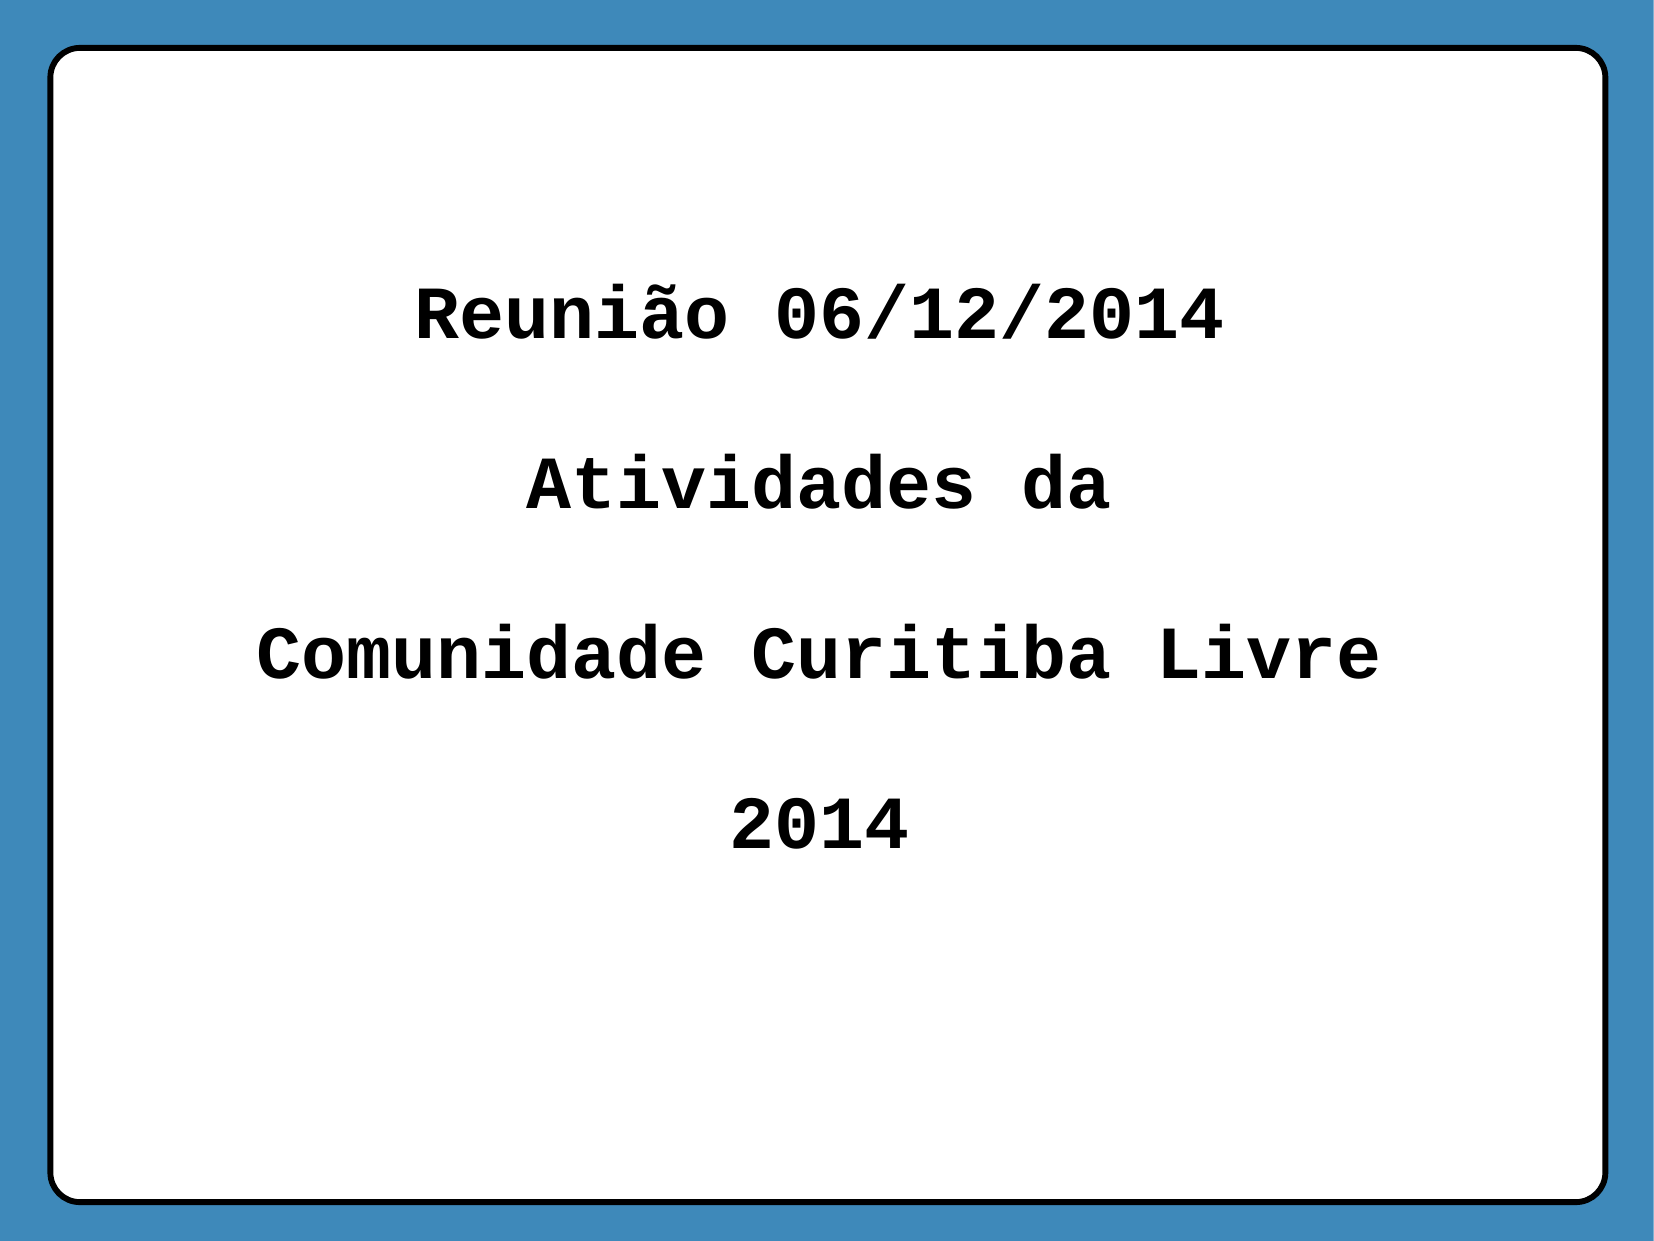

# Reunião 06/12/2014 Atividades da Comunidade Curitiba Livre 2014